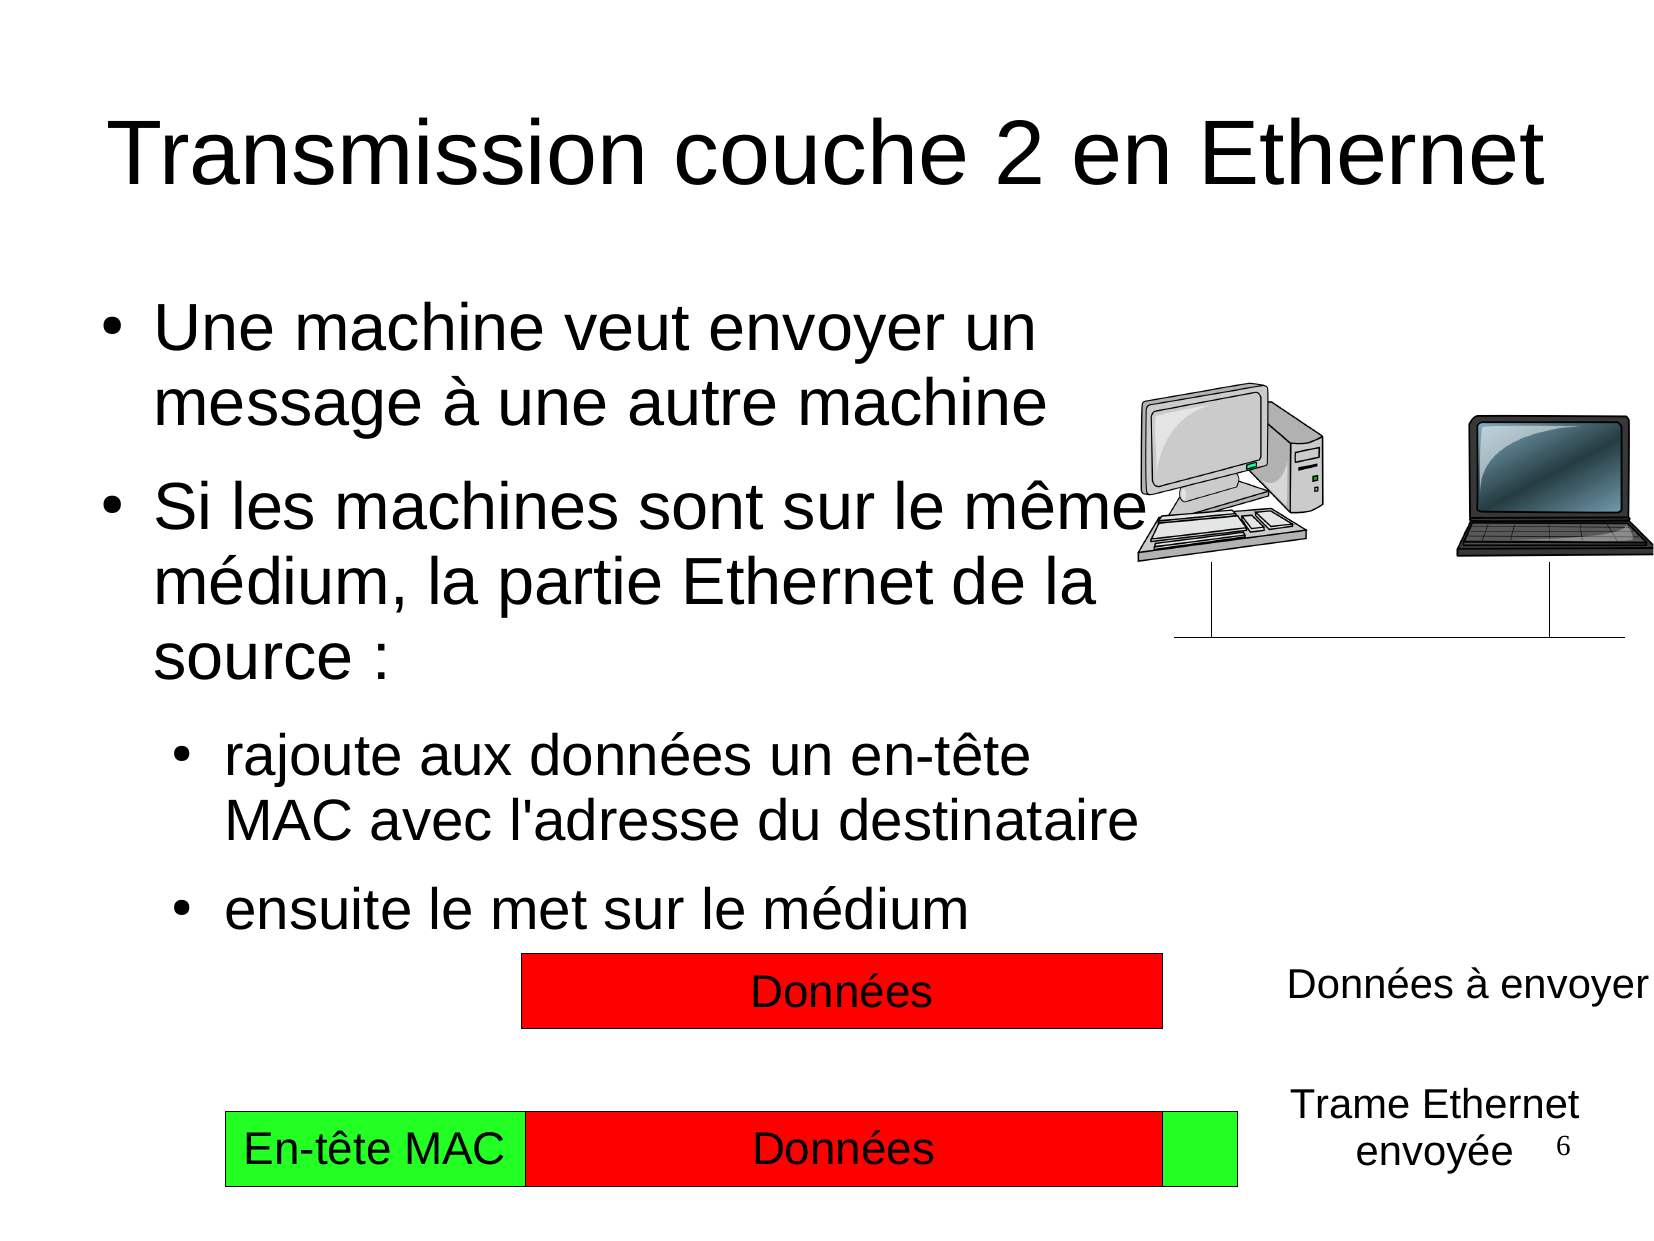

# Transmission couche 2 en Ethernet
Une machine veut envoyer un message à une autre machine
Si les machines sont sur le même médium, la partie Ethernet de la source :
rajoute aux données un en-tête MAC avec l'adresse du destinataire
ensuite le met sur le médium
Données
Données à envoyer
Trame Ethernet
envoyée
En-tête MAC
Données
6